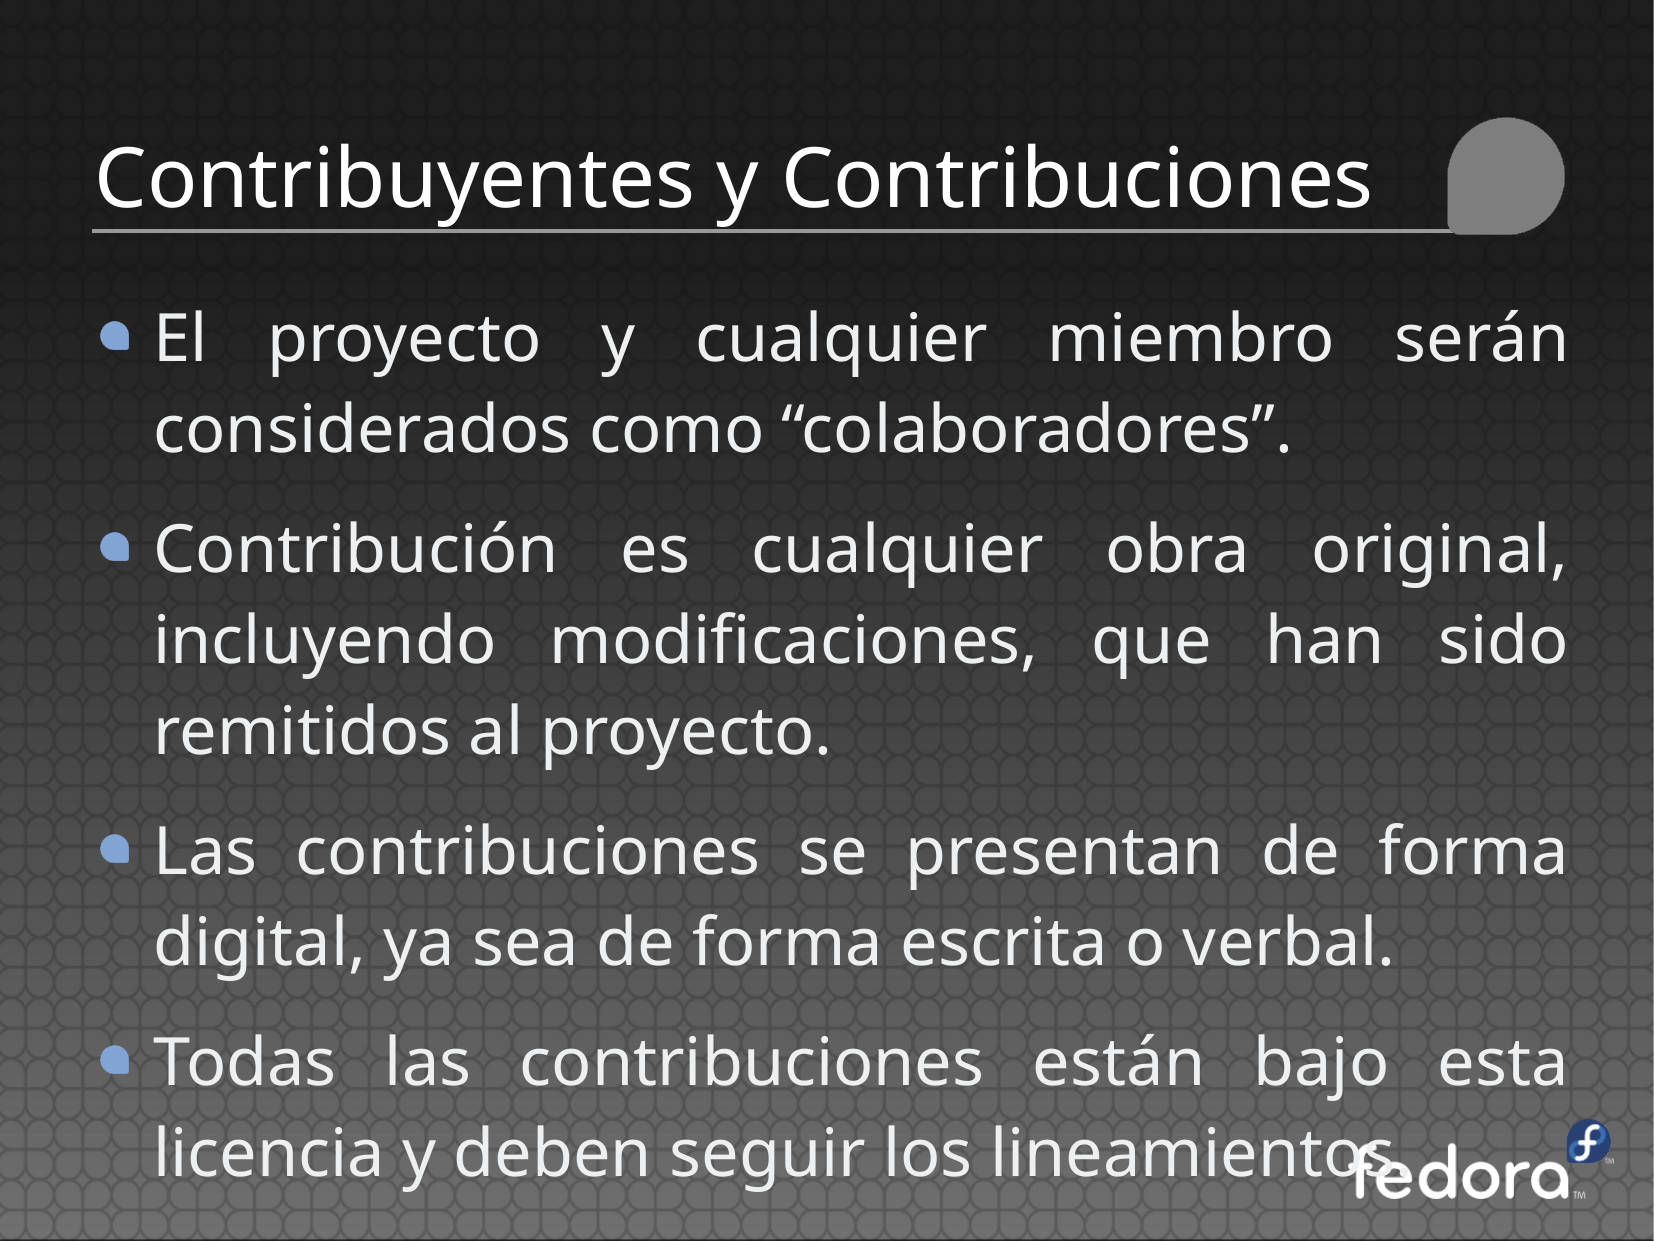

Contribuyentes y Contribuciones
# El proyecto y cualquier miembro serán considerados como “colaboradores”.
Contribución es cualquier obra original, incluyendo modificaciones, que han sido remitidos al proyecto.
Las contribuciones se presentan de forma digital, ya sea de forma escrita o verbal.
Todas las contribuciones están bajo esta licencia y deben seguir los lineamientos.